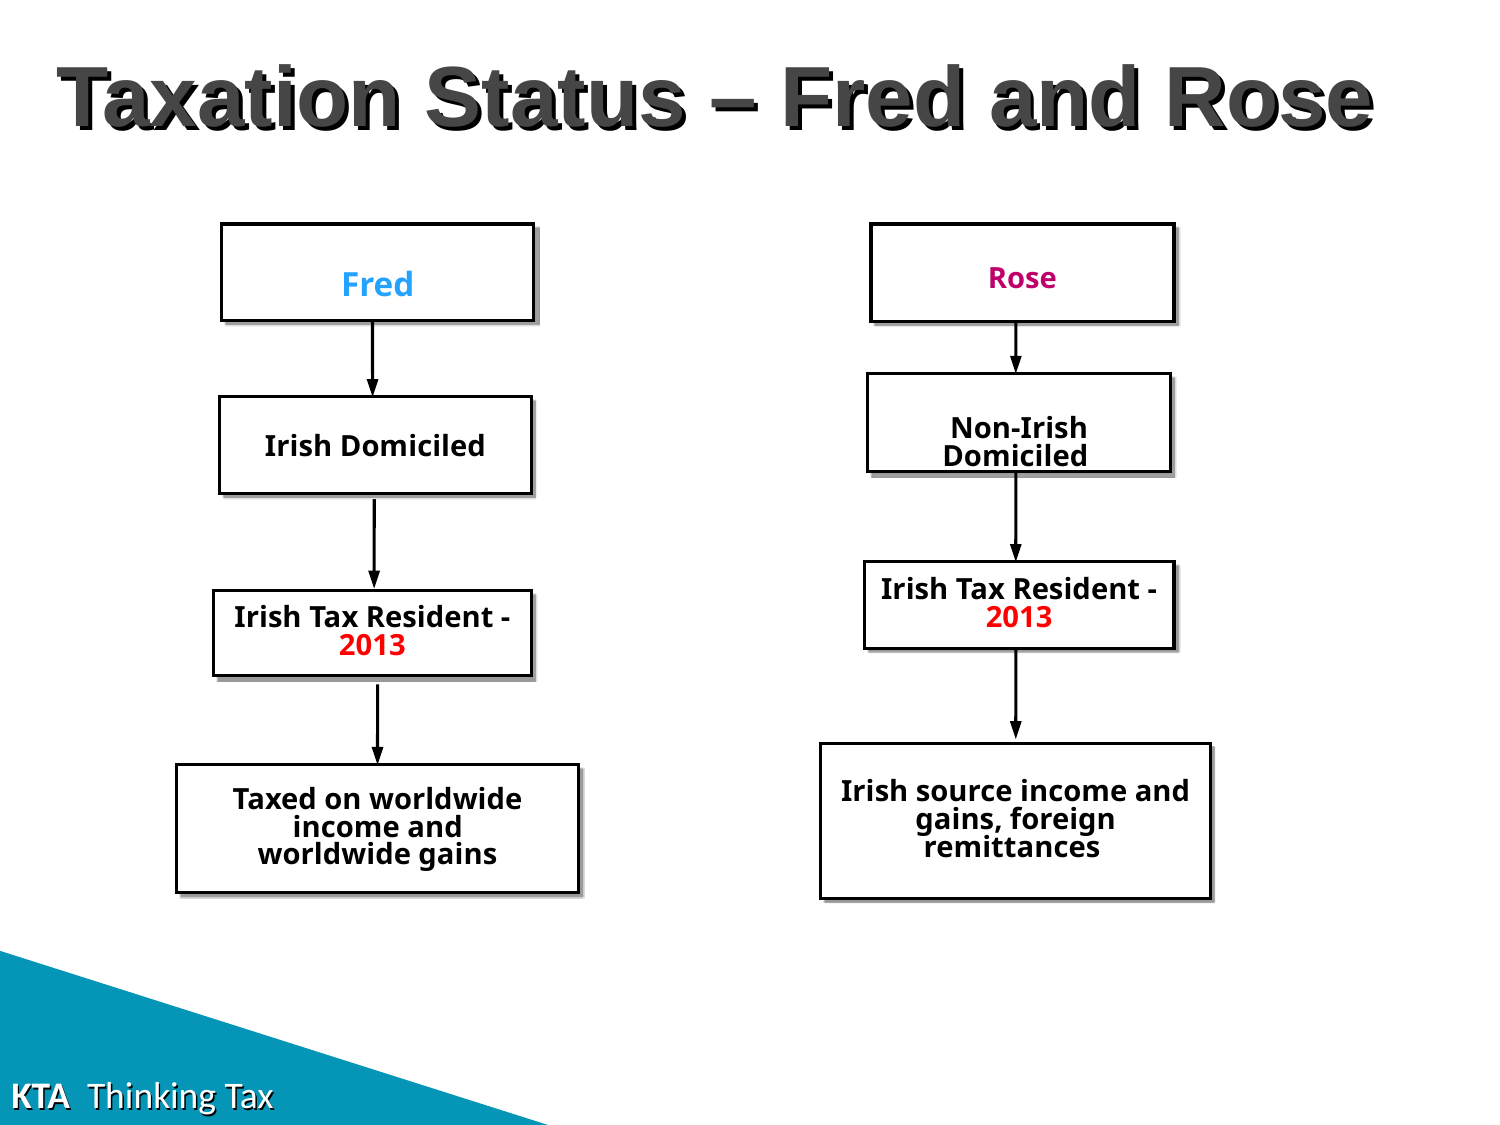

# Taxation Status – Fred and Rose
Fred
Irish Domiciled
Irish Tax Resident - 2013
Taxed on worldwide income and
worldwide gains
Rose
Non-Irish Domiciled
Irish Tax Resident - 2013
Irish source income and gains, foreign remittances